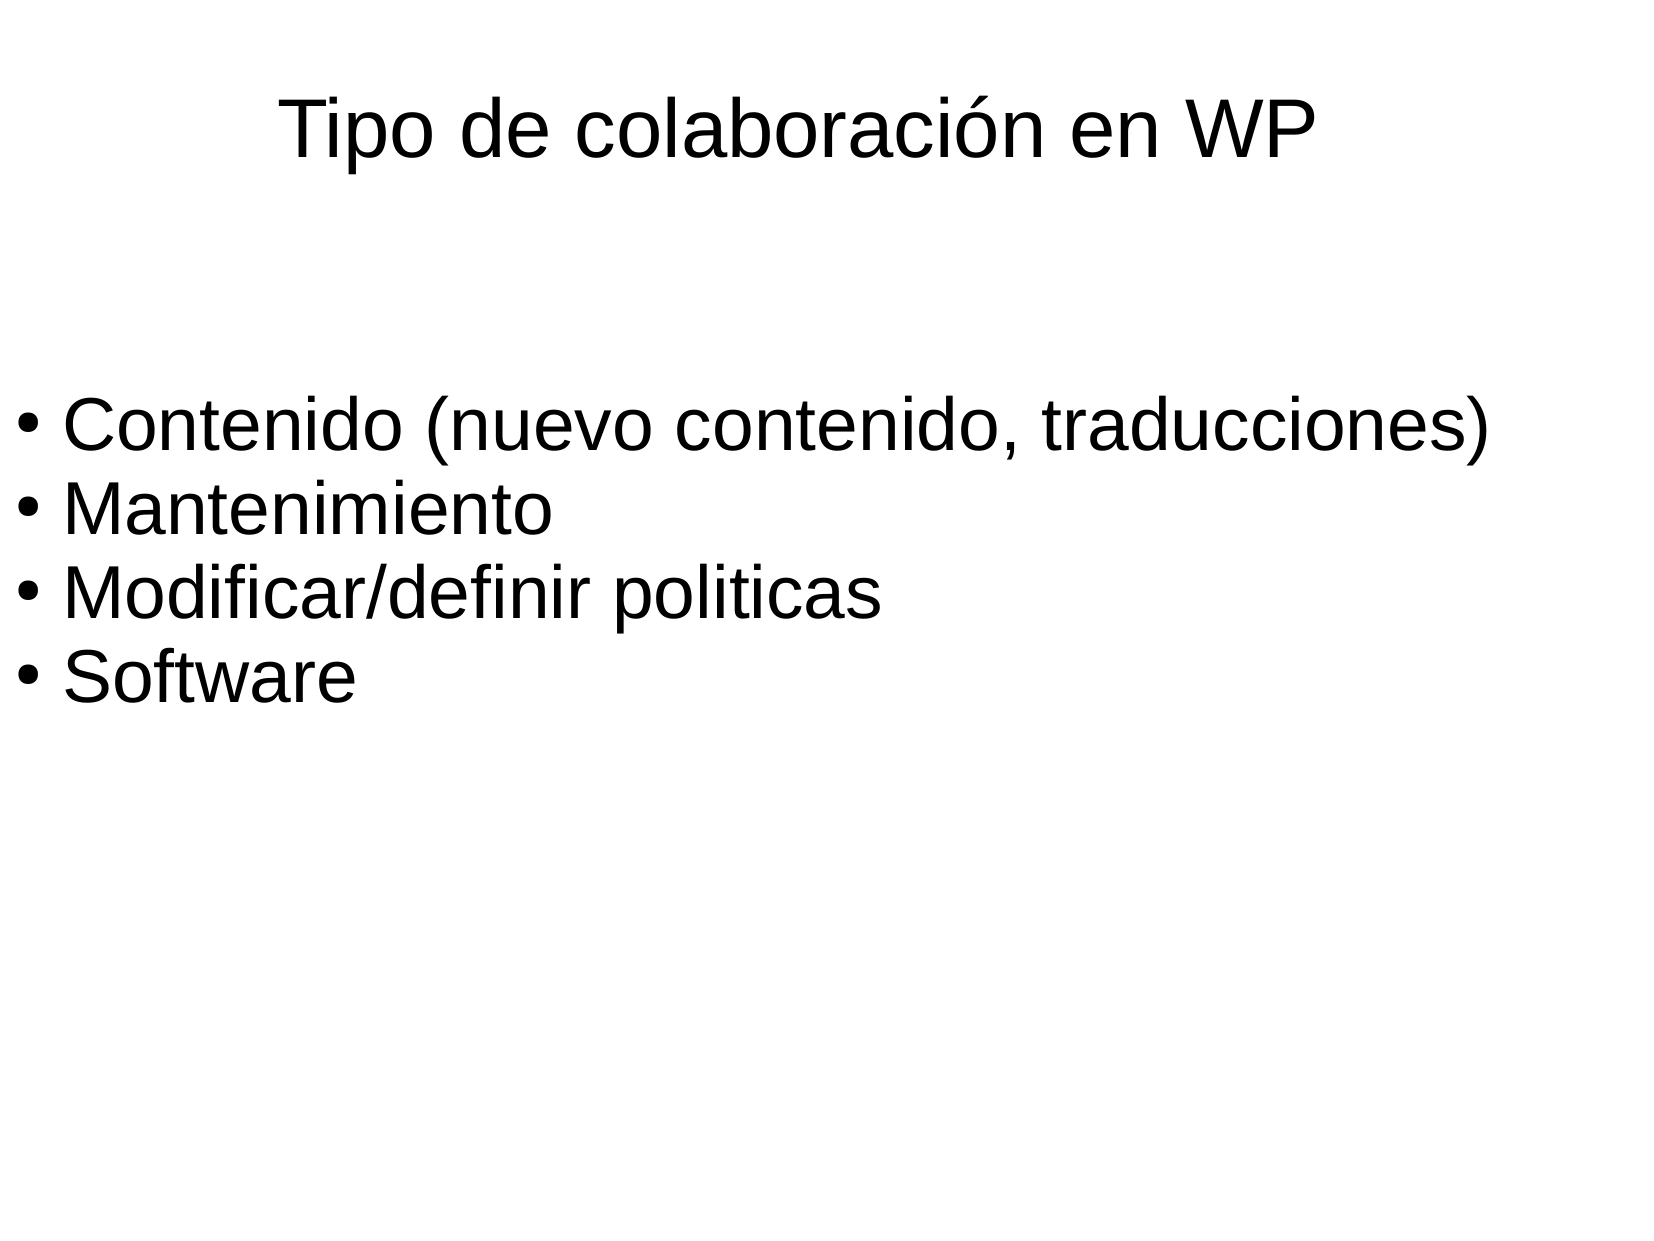

Tipo de colaboración en WP
 Contenido (nuevo contenido, traducciones)
 Mantenimiento
 Modificar/definir politicas
 Software